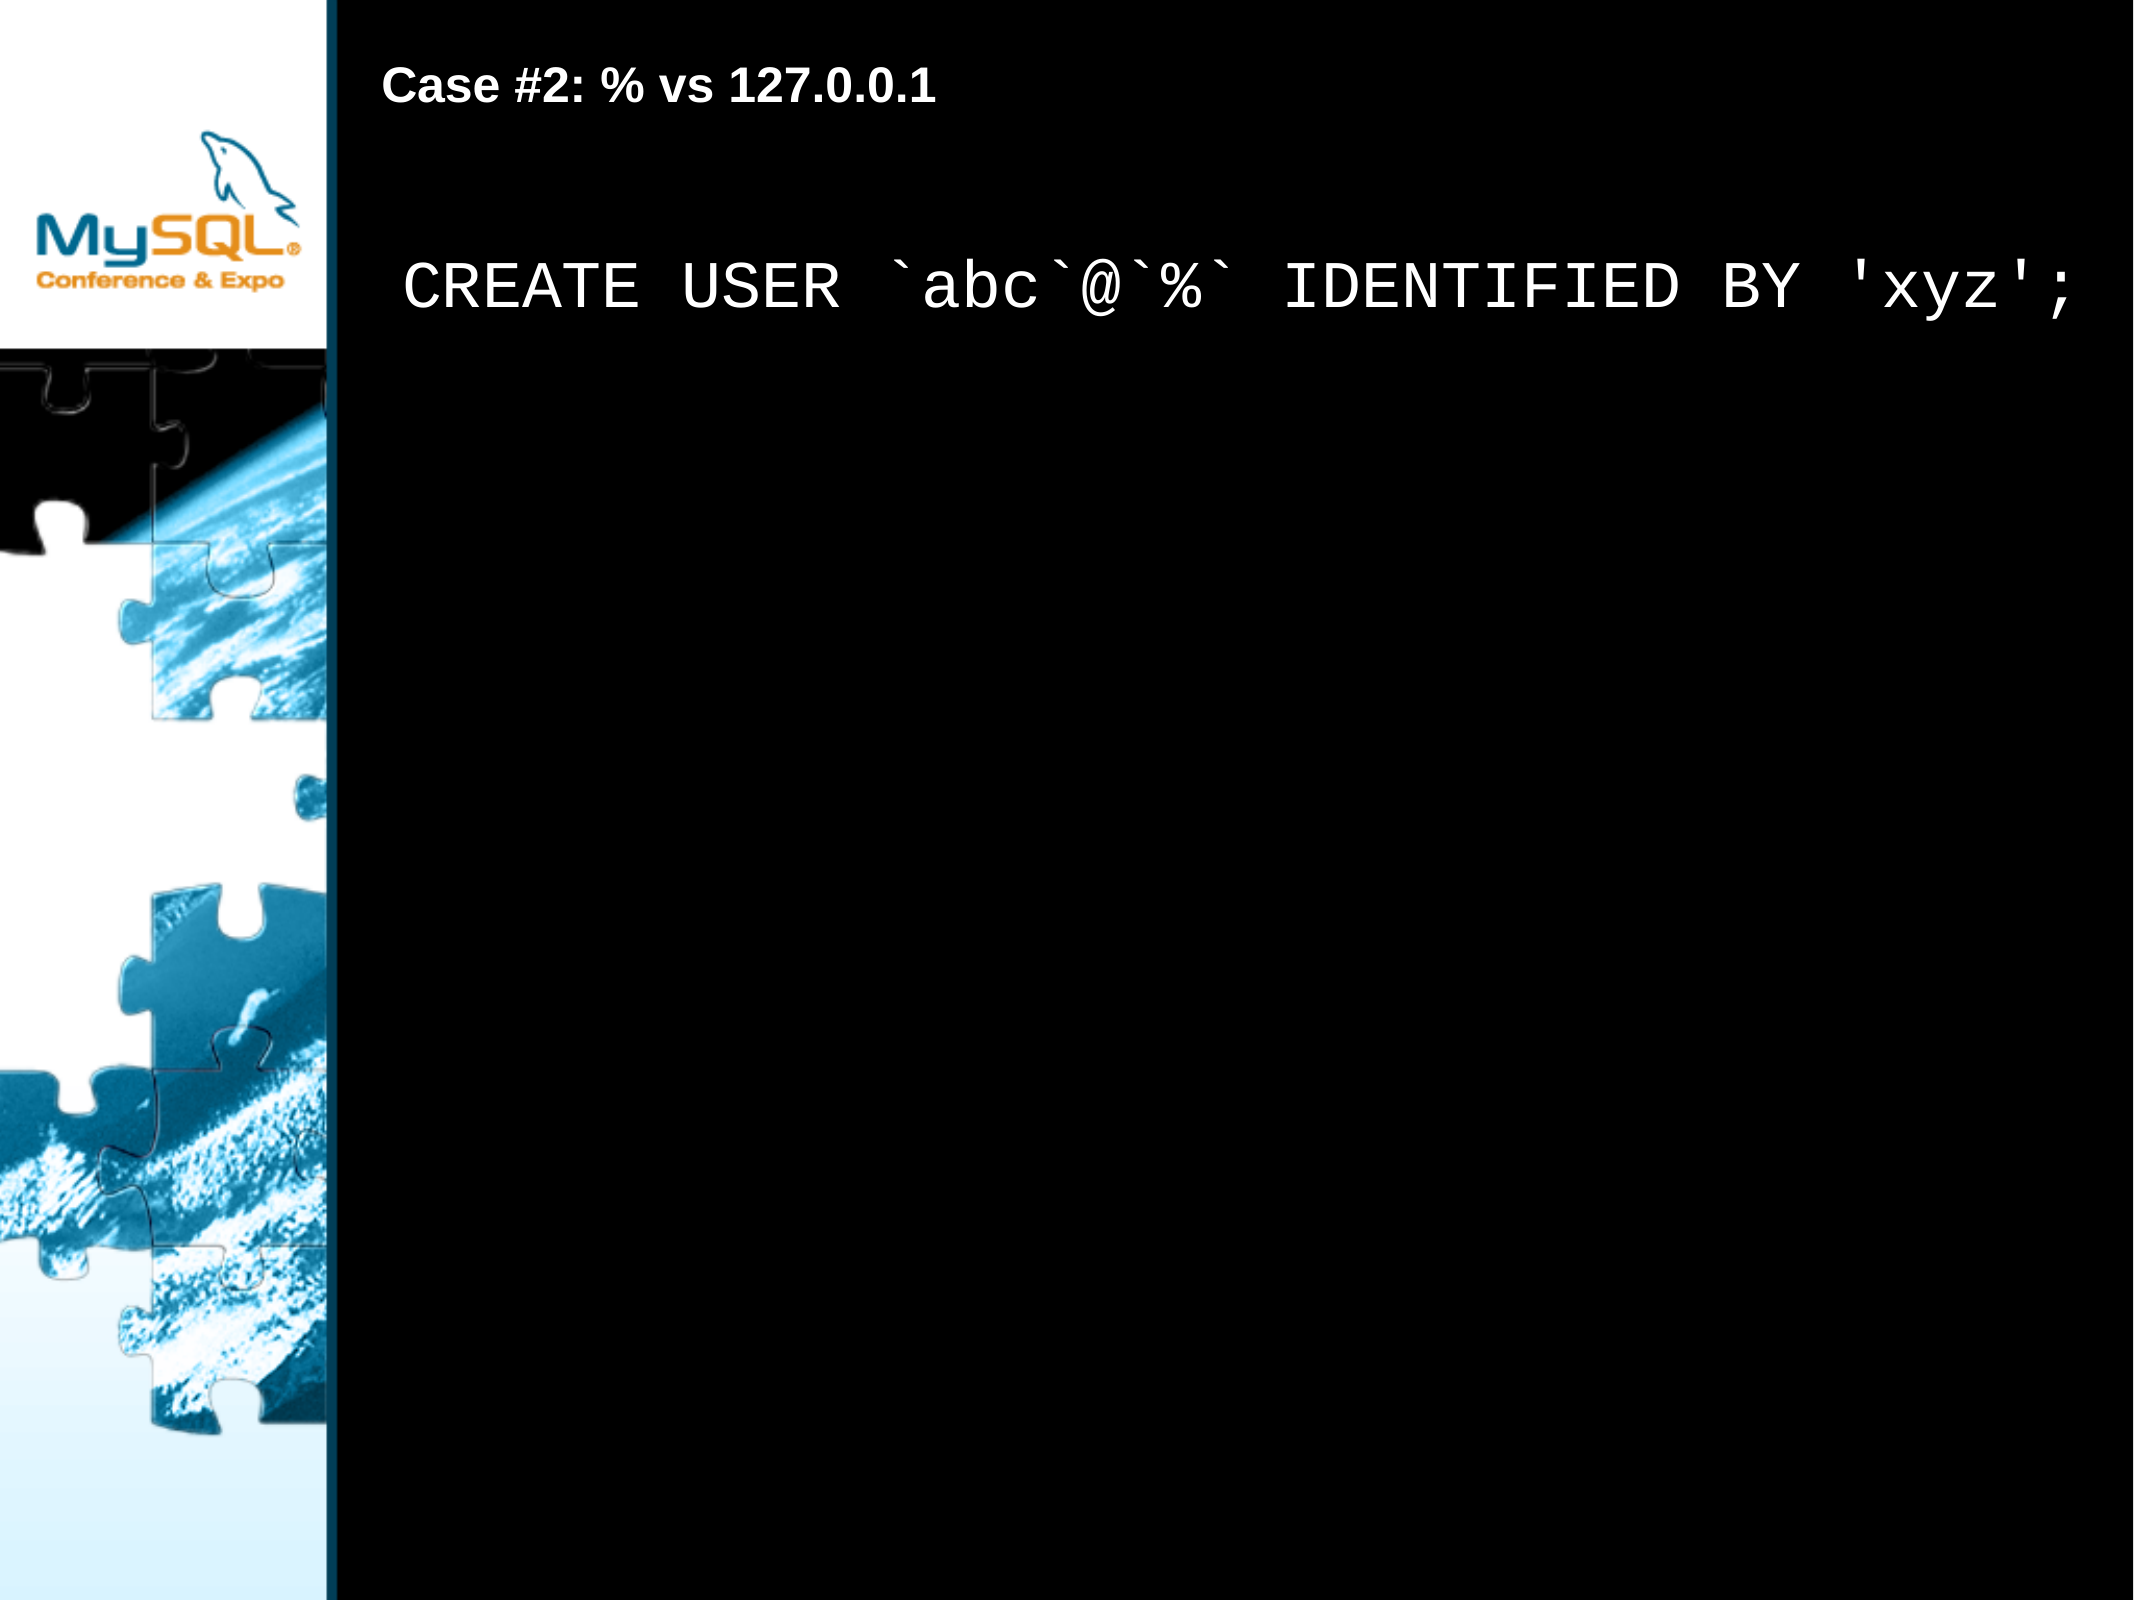

# Case #2: % vs 127.0.0.1
CREATE USER `abc`@`%` IDENTIFIED BY 'xyz';